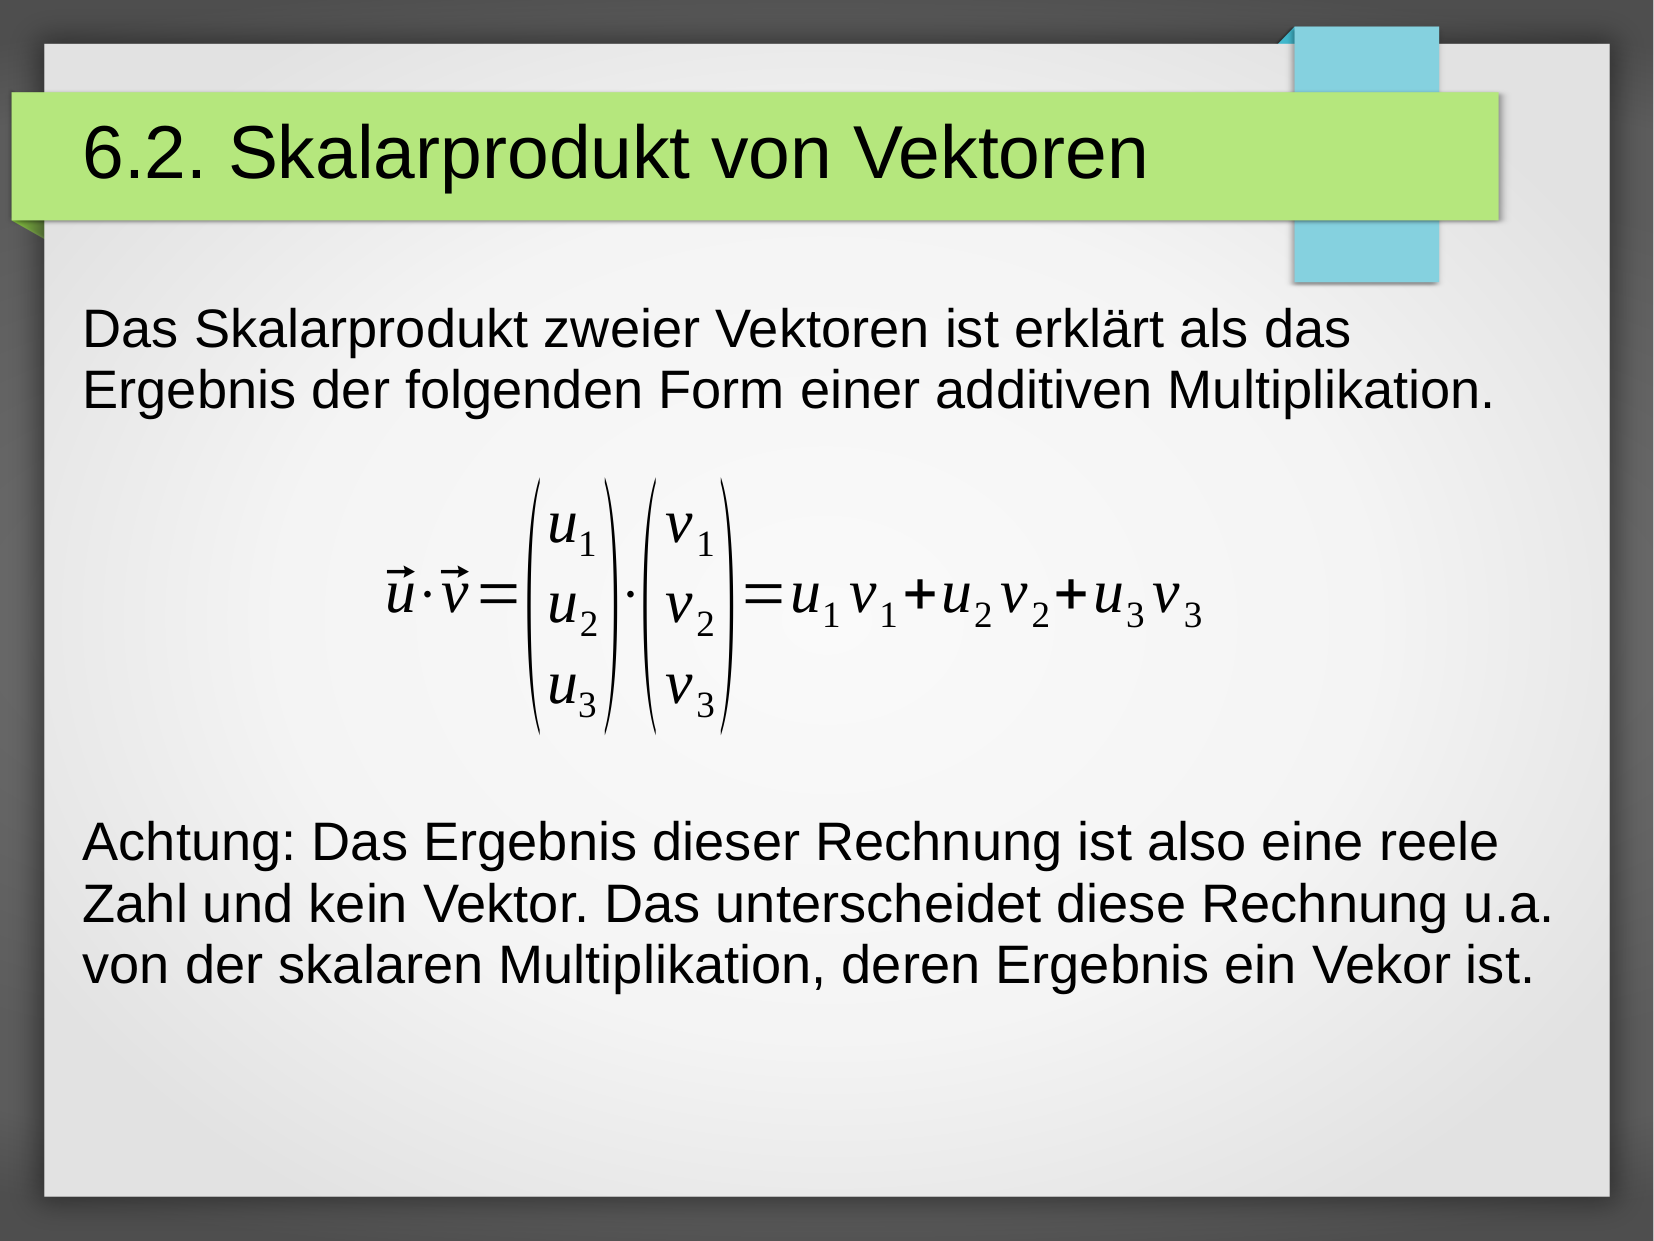

6.2. Skalarprodukt von Vektoren
# Das Skalarprodukt zweier Vektoren ist erklärt als das Ergebnis der folgenden Form einer additiven Multiplikation.
Achtung: Das Ergebnis dieser Rechnung ist also eine reele Zahl und kein Vektor. Das unterscheidet diese Rechnung u.a. von der skalaren Multiplikation, deren Ergebnis ein Vekor ist.